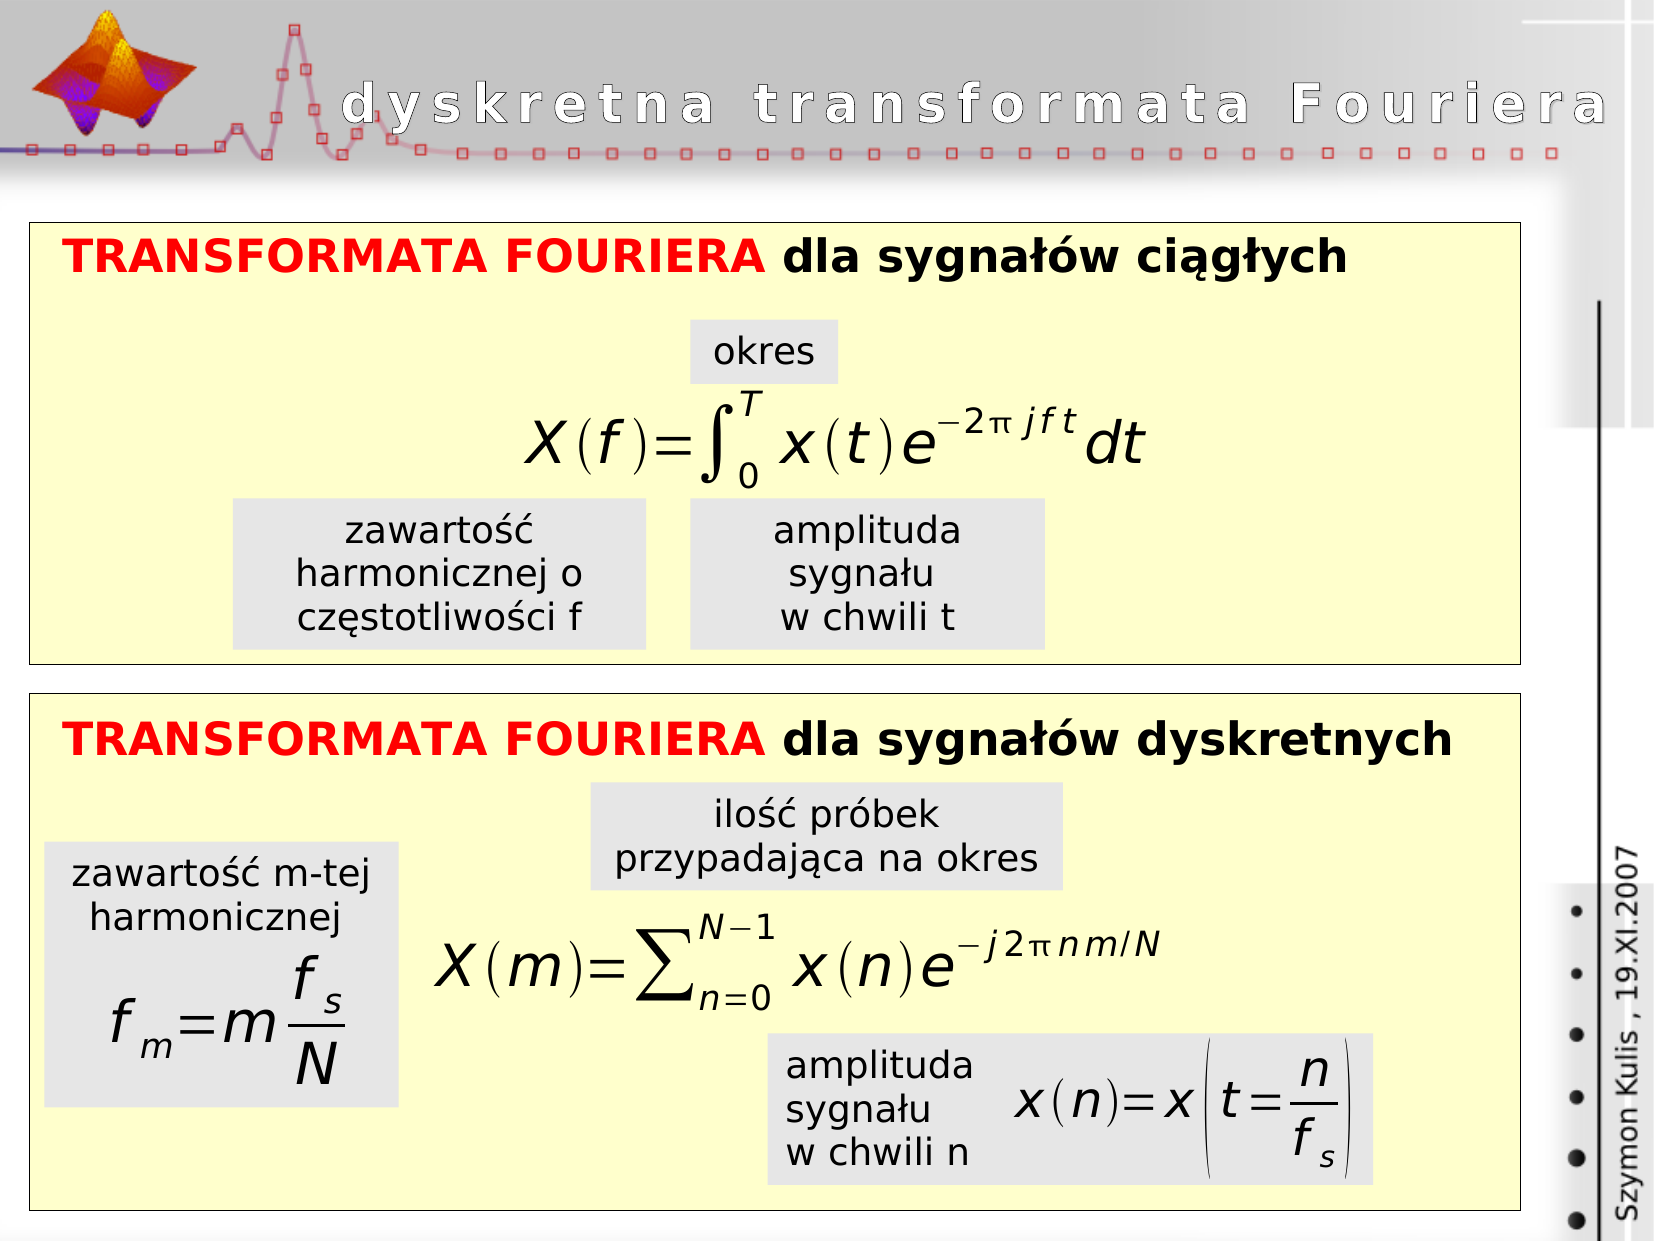

# dyskretna transformata Fouriera
TRANSFORMATA FOURIERA dla sygnałów ciągłych
okres
zawartość harmonicznej o częstotliwości f
amplituda sygnału
w chwili t
TRANSFORMATA FOURIERA dla sygnałów dyskretnych
ilość próbek przypadająca na okres
zawartość m-tej harmonicznej
amplituda
sygnału
w chwili n